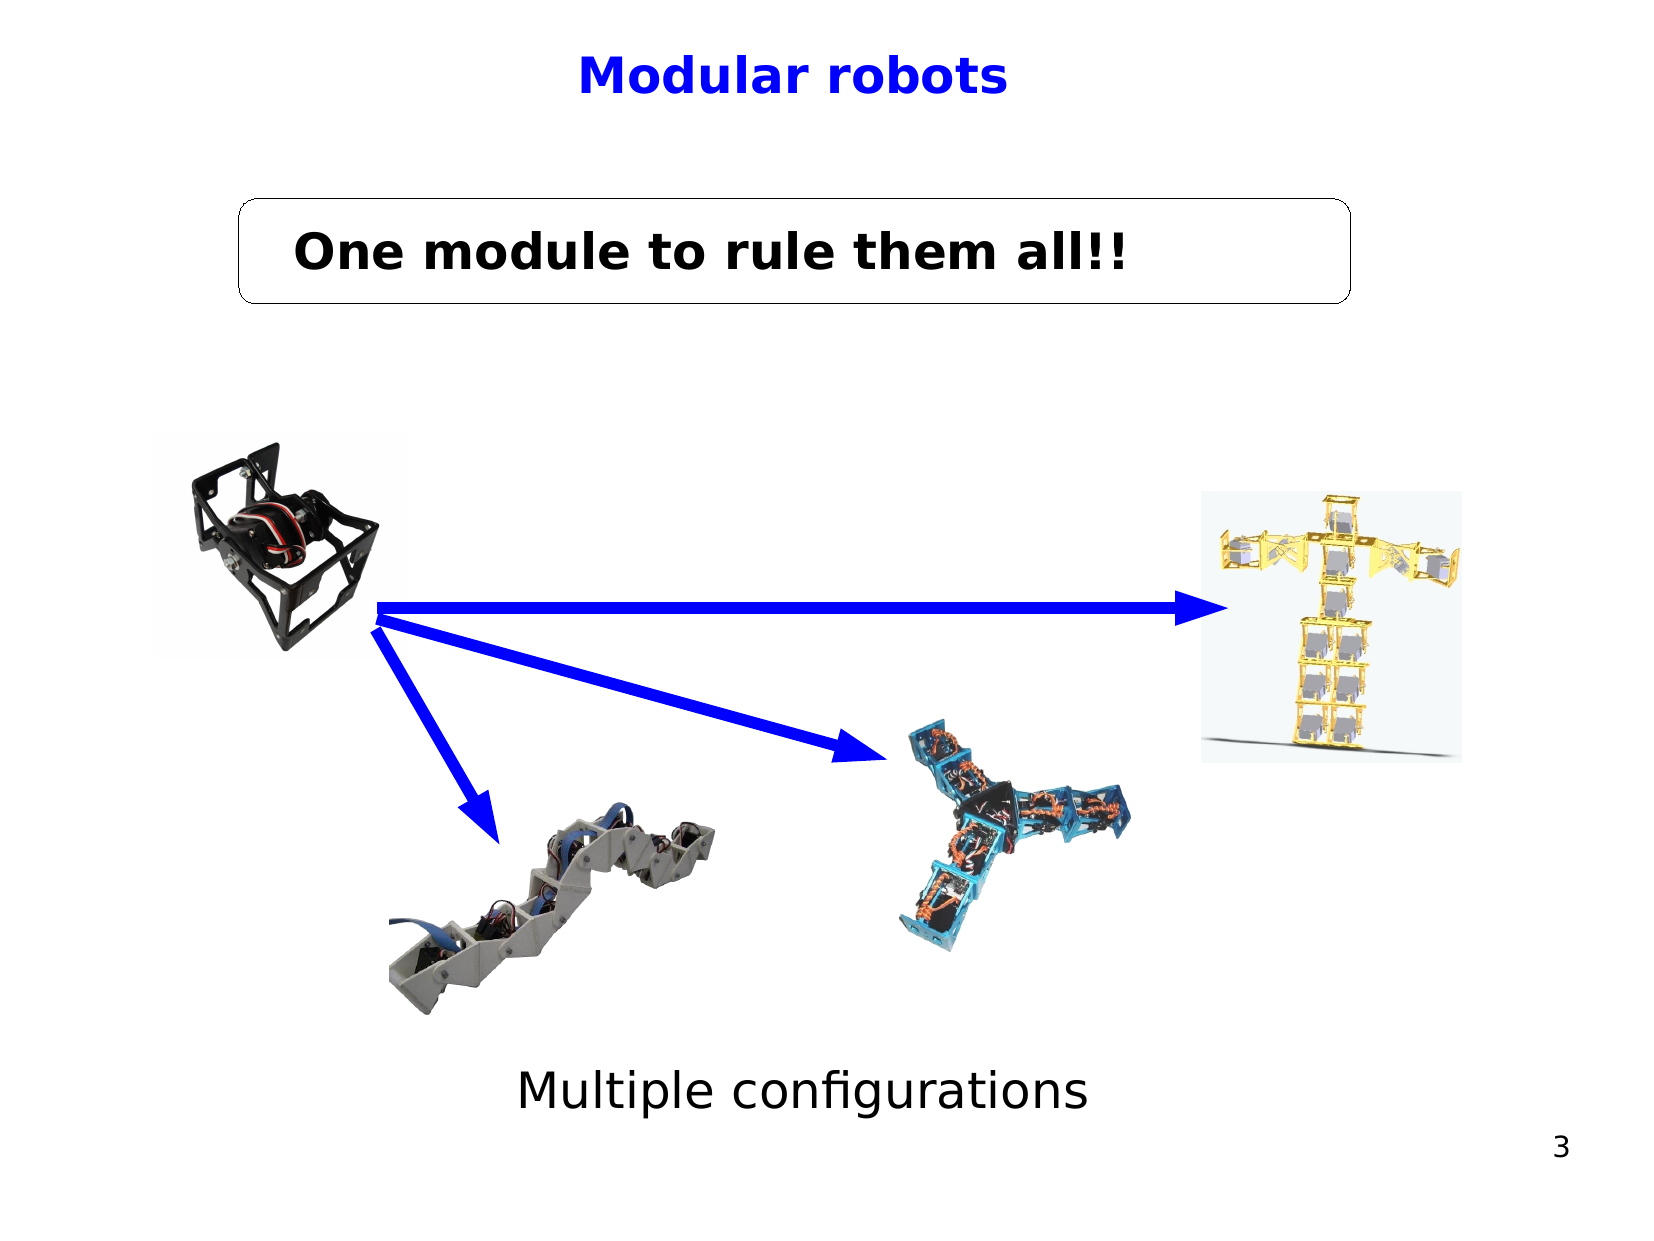

Modular robots
One module to rule them all!!
Multiple configurations
3